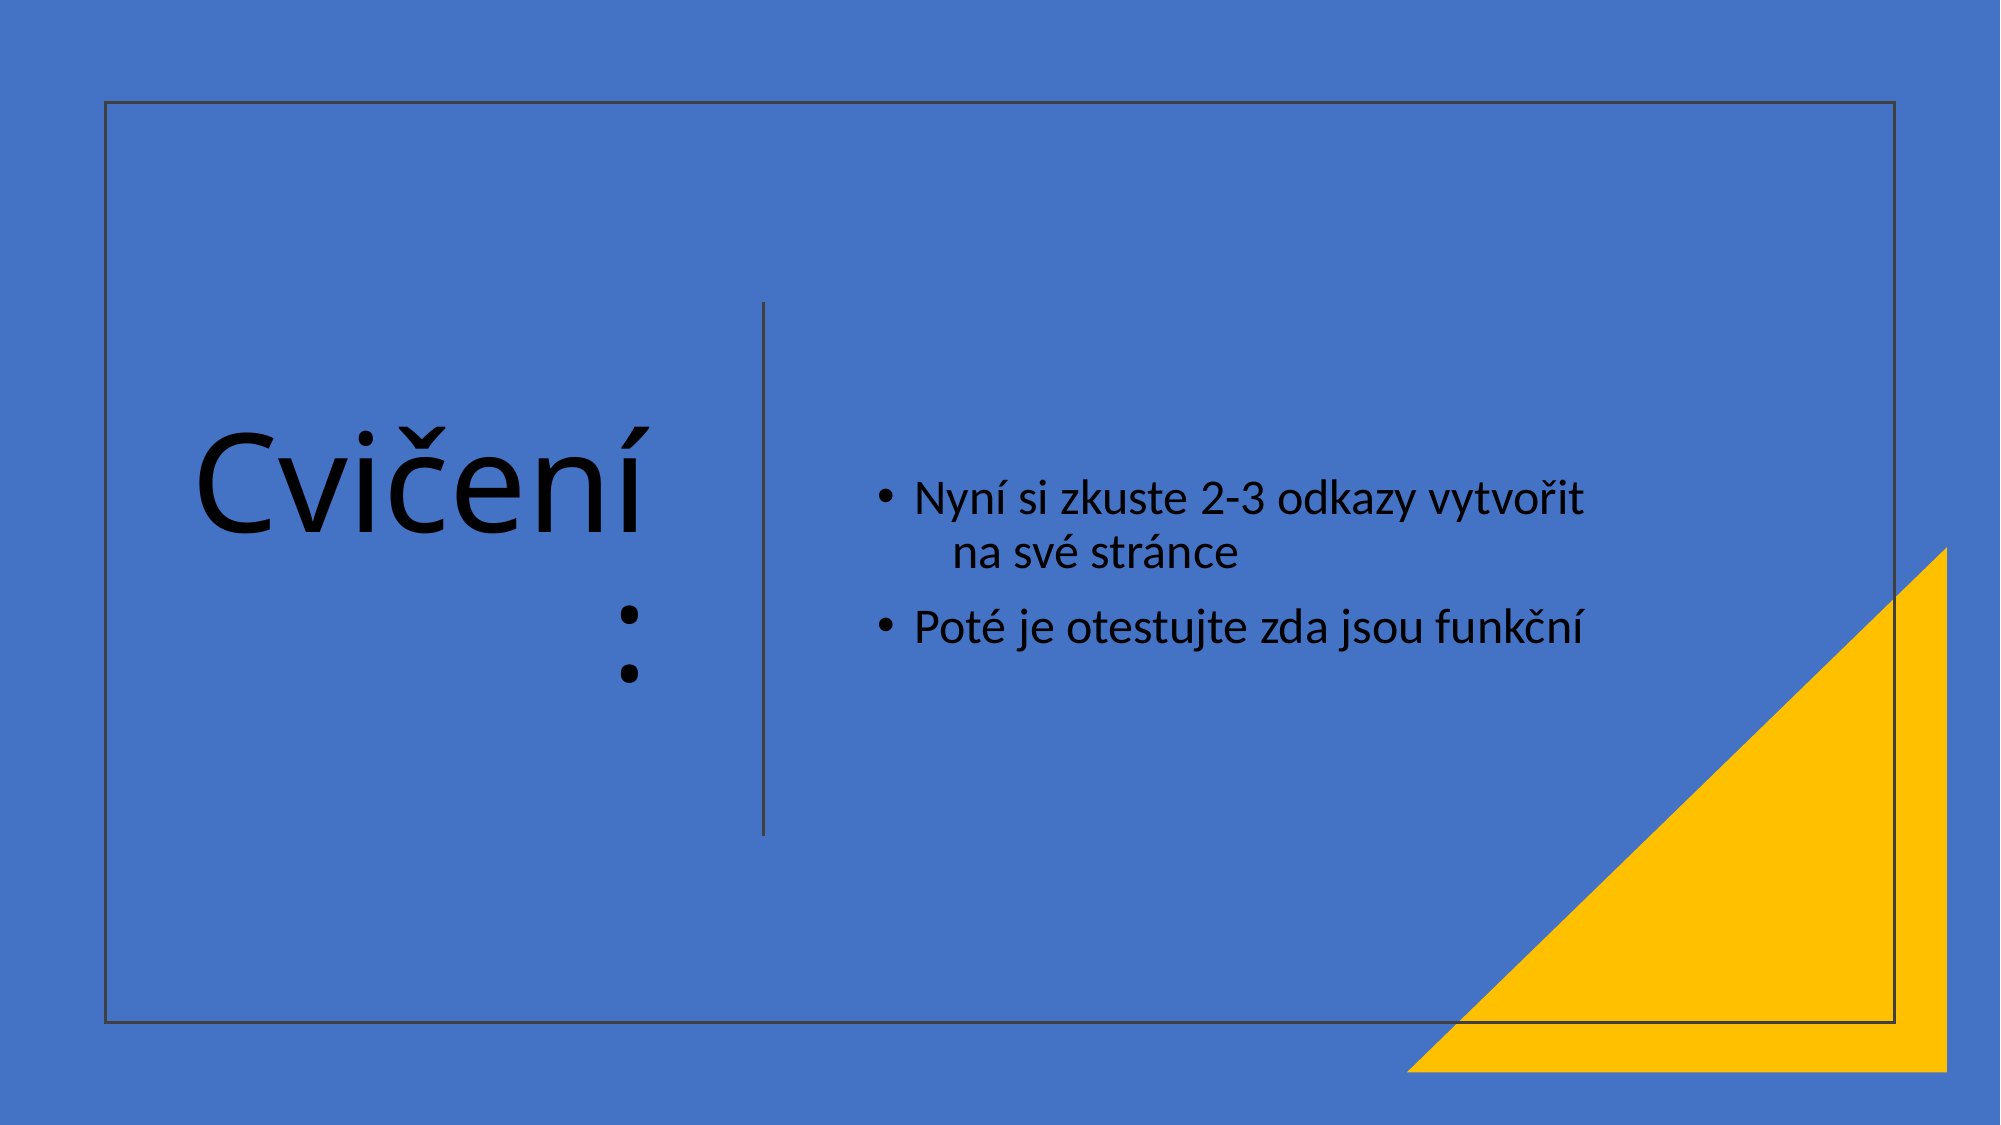

# Cvičení:
Nyní si zkuste 2-3 odkazy vytvořit na své stránce
Poté je otestujte zda jsou funkční